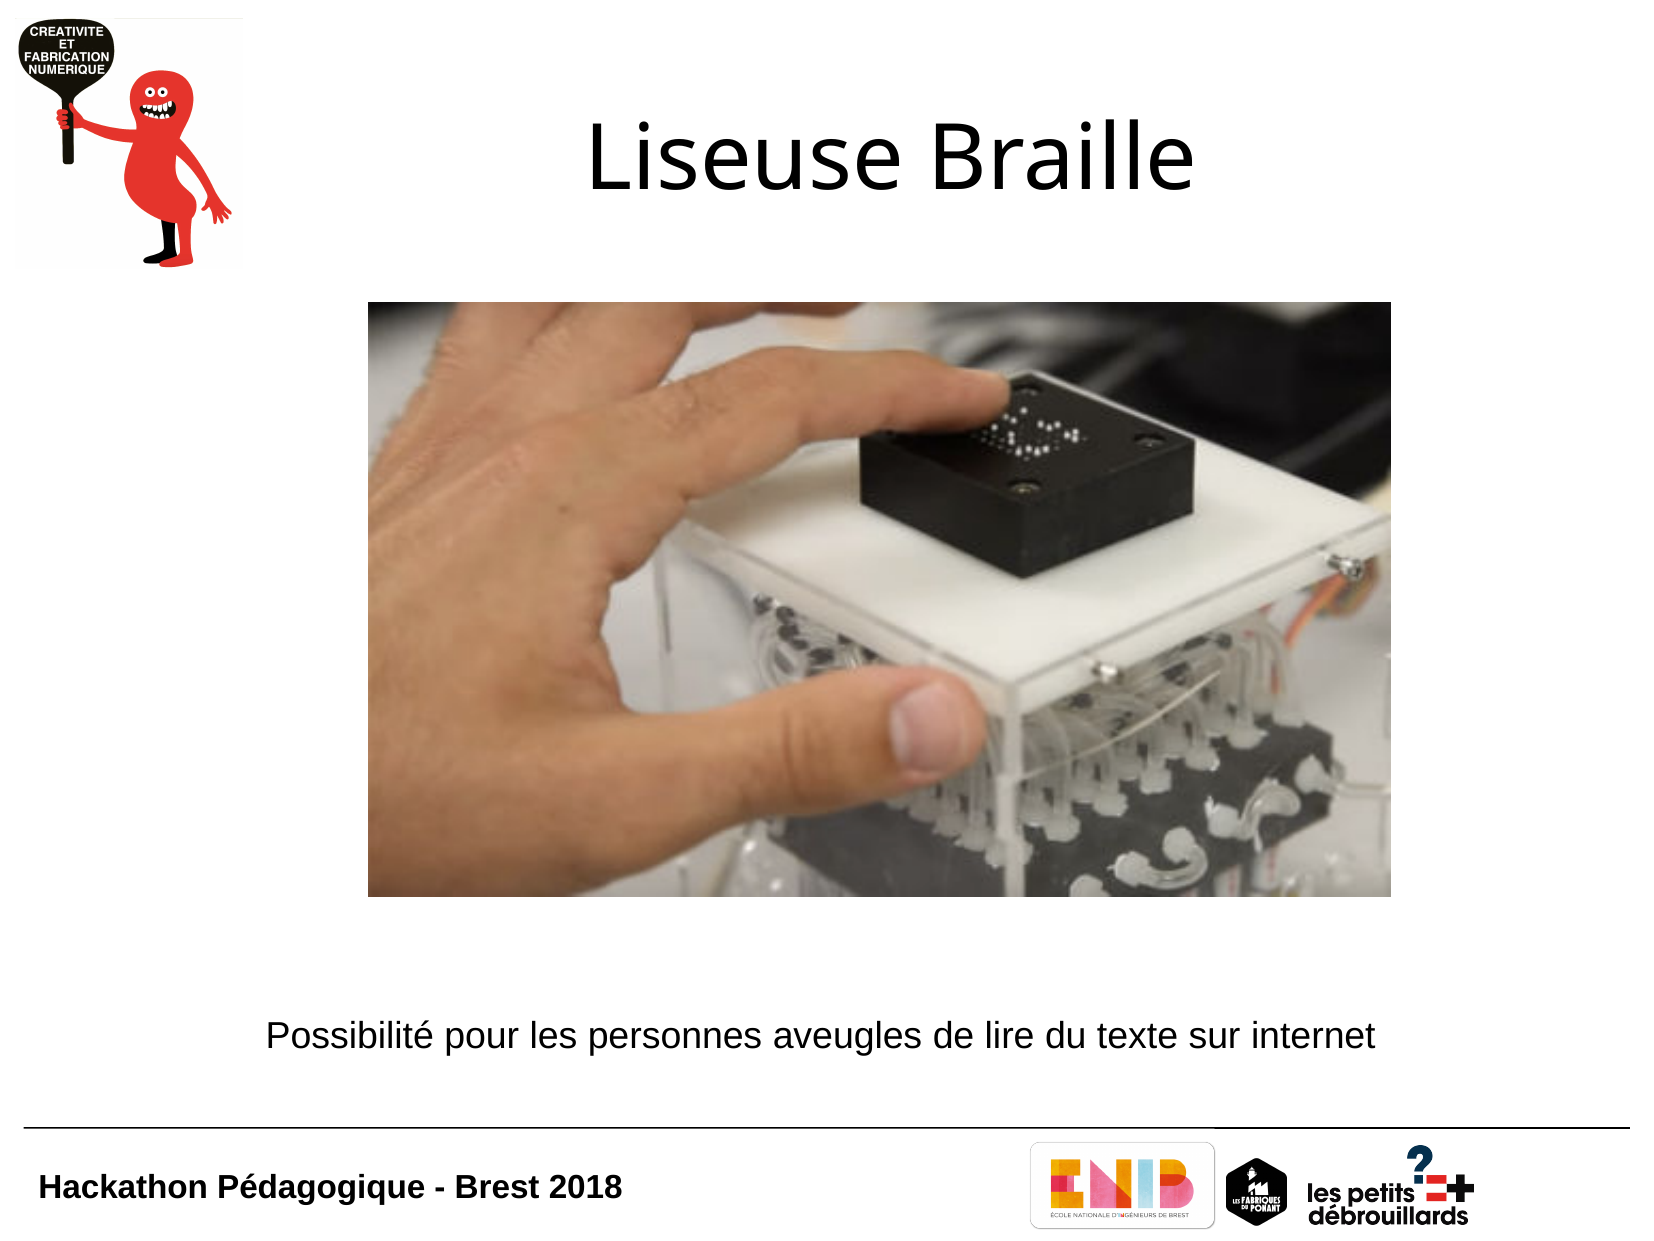

Liseuse Braille
Possibilité pour les personnes aveugles de lire du texte sur internet
Hackathon Pédagogique - Brest 2018